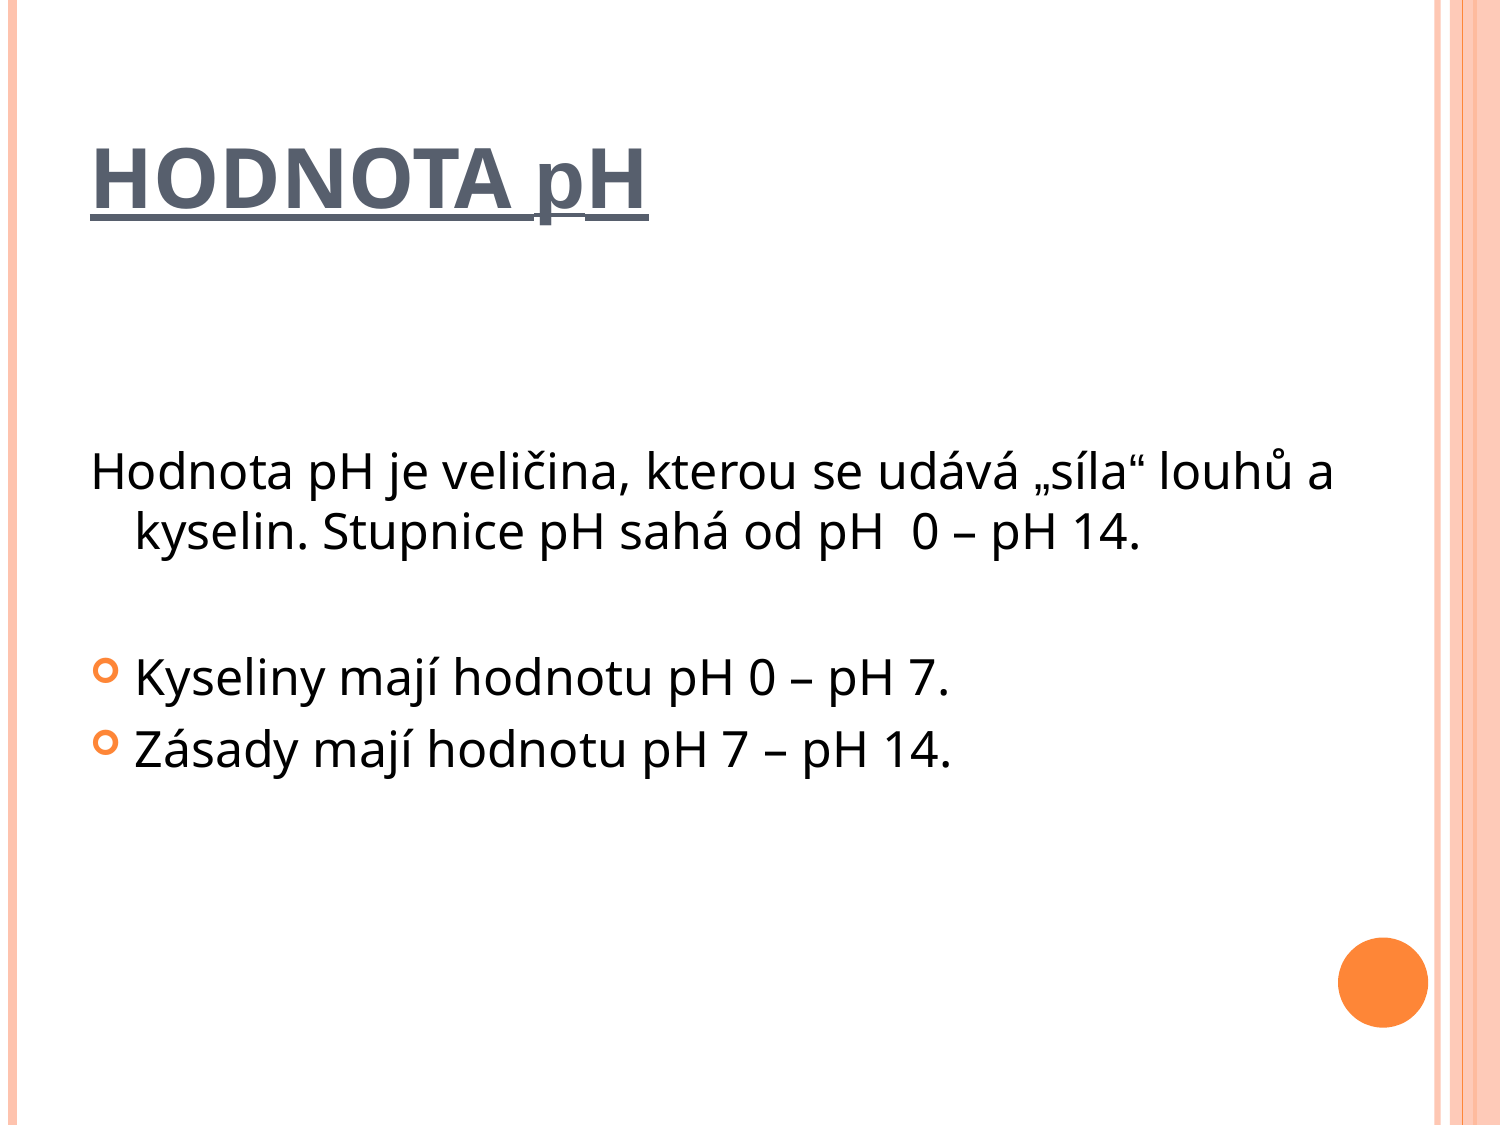

# HODNOTA pH
Hodnota pH je veličina, kterou se udává „síla“ louhů a kyselin. Stupnice pH sahá od pH 0 – pH 14.
Kyseliny mají hodnotu pH 0 – pH 7.
Zásady mají hodnotu pH 7 – pH 14.